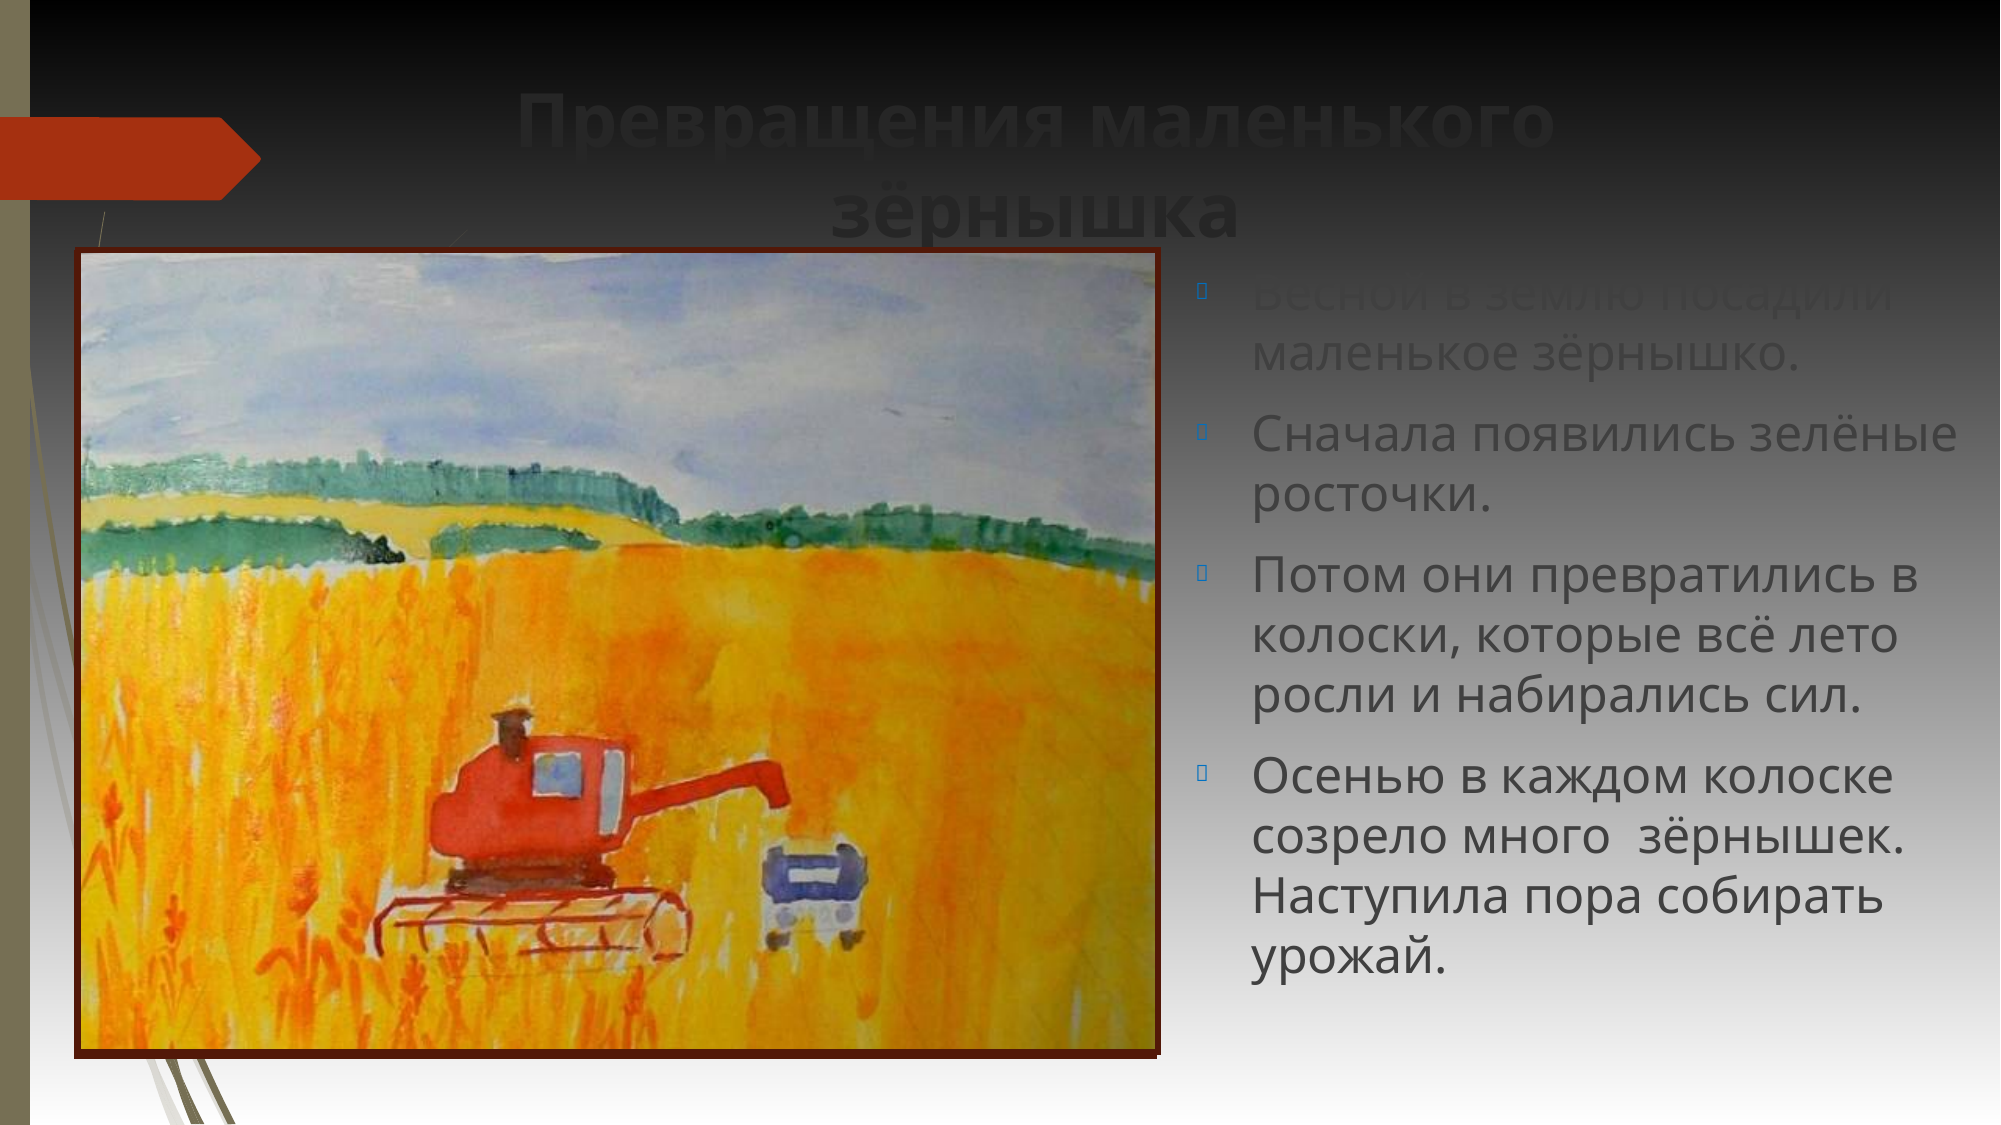

# Превращения маленького зёрнышка
Весной в землю посадили маленькое зёрнышко.
Сначала появились зелёные росточки.
Потом они превратились в колоски, которые всё лето росли и набирались сил.
Осенью в каждом колоске созрело много зёрнышек. Наступила пора собирать урожай.